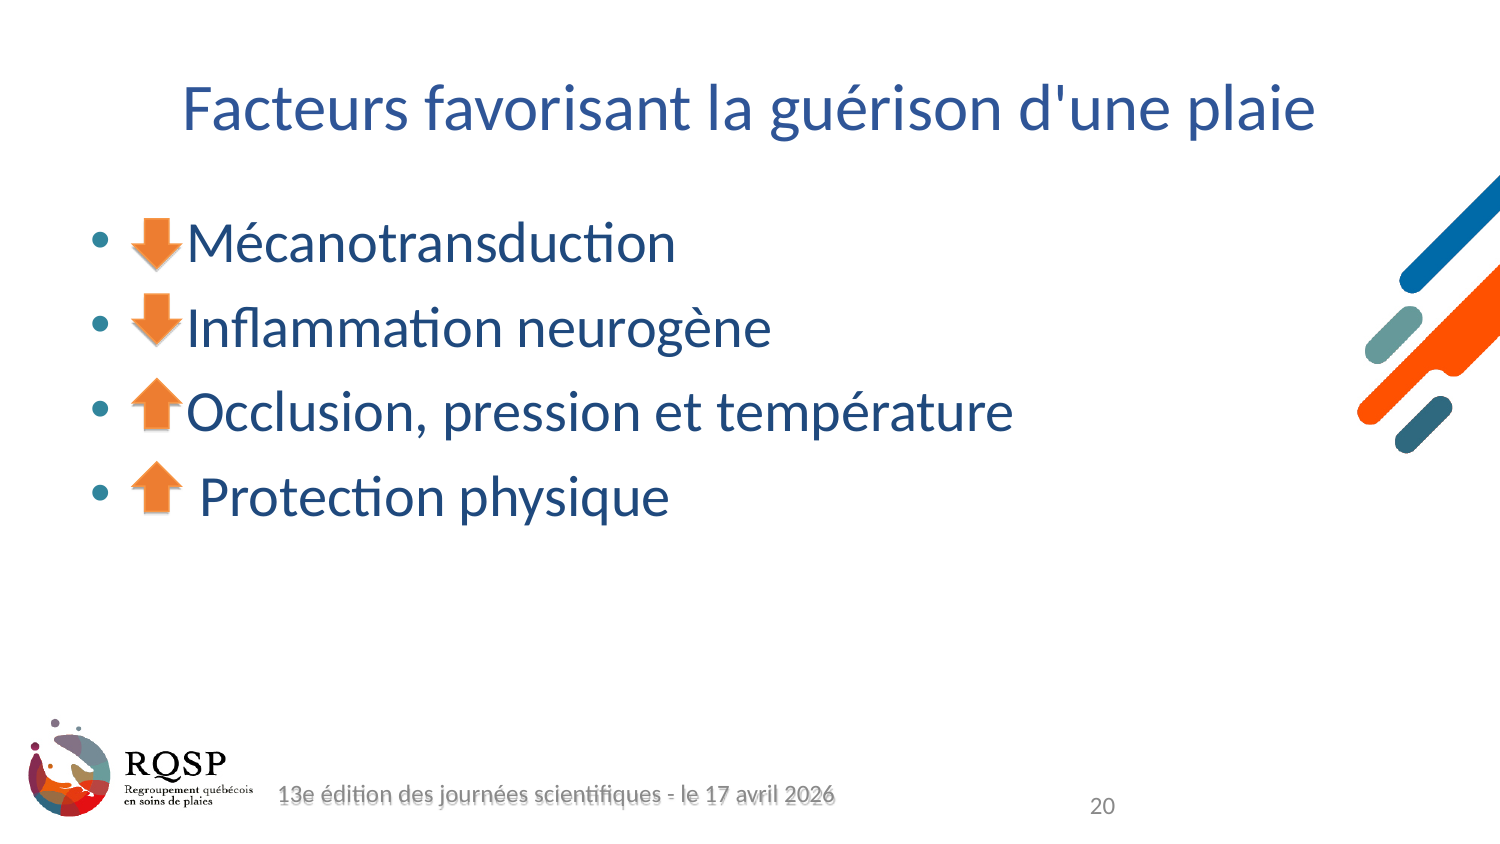

# Facteurs favorisant la guérison d'une plaie
   Mécanotransduction
   Inflammation neurogène
   Occlusion, pression et température
    Protection physique